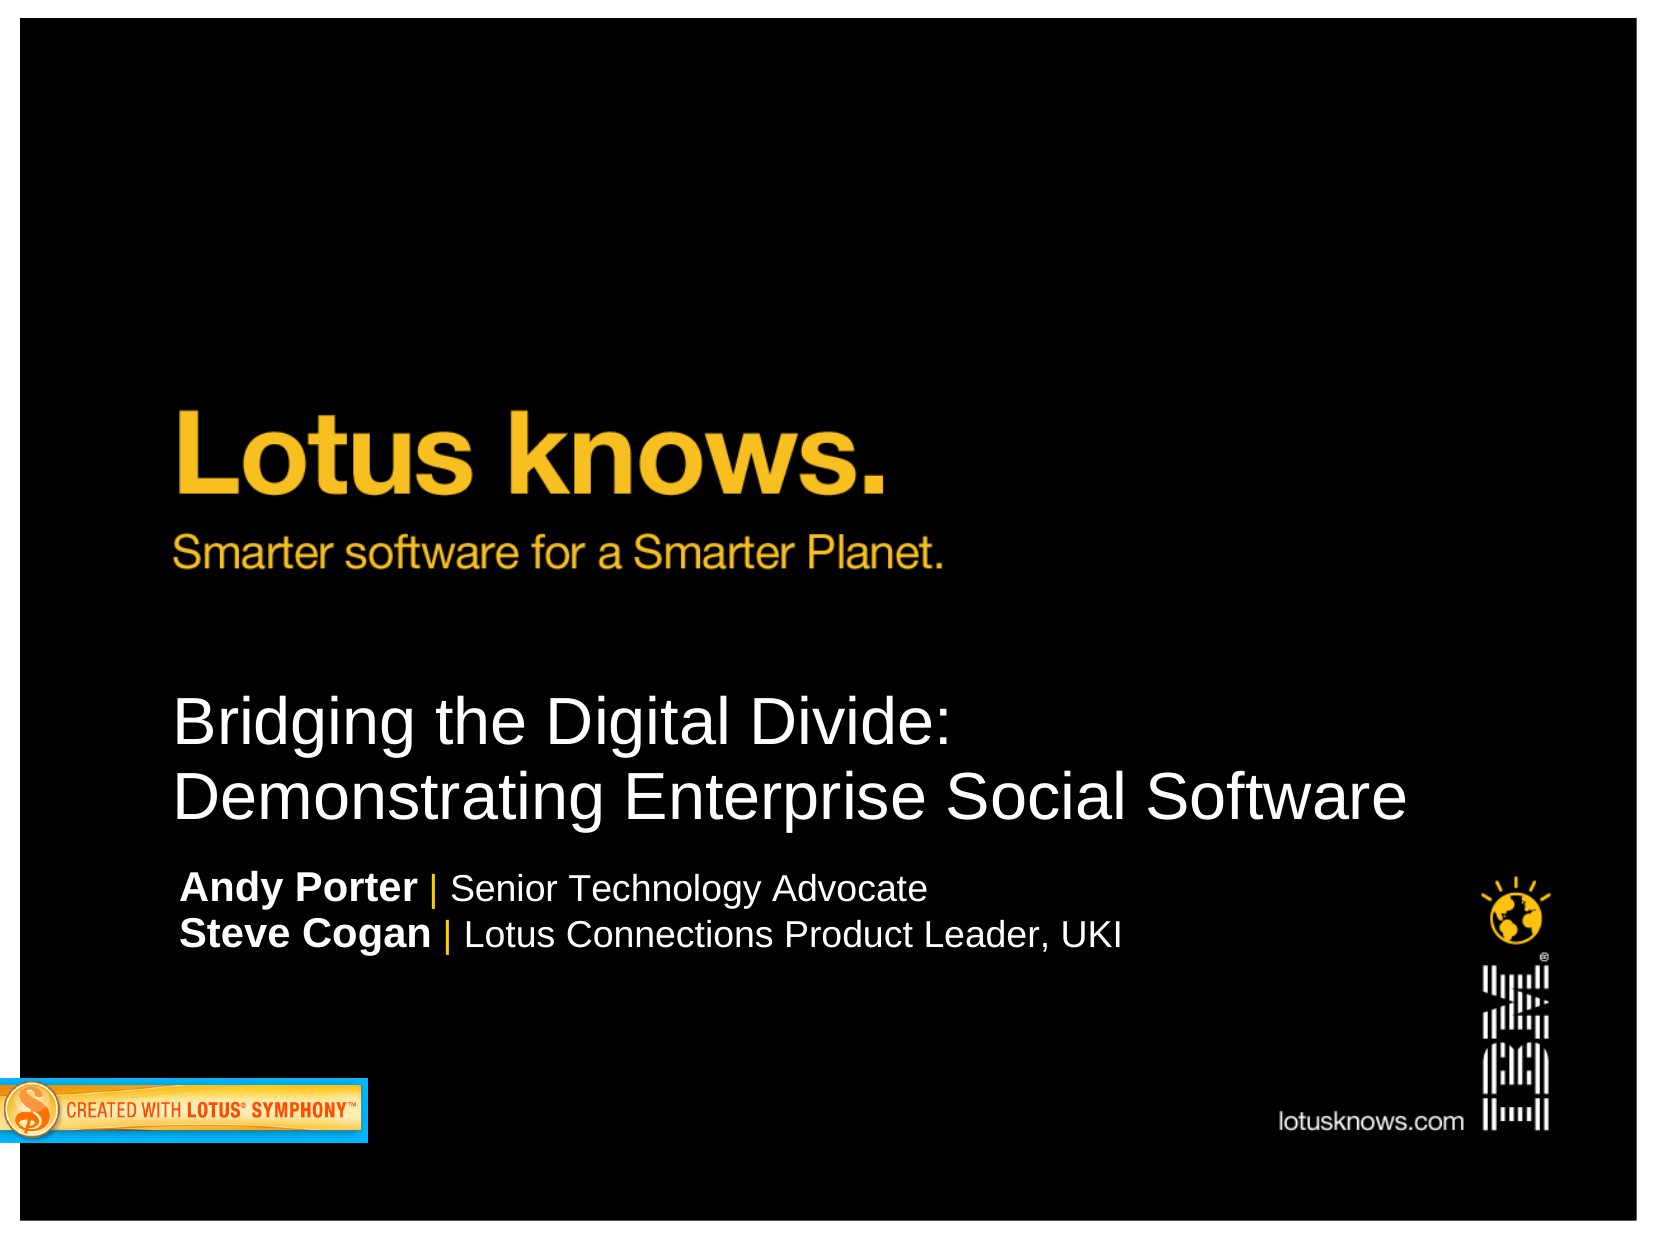

# Bridging the Digital Divide: Demonstrating Enterprise Social Software
Andy Porter | Senior Technology Advocate
Steve Cogan | Lotus Connections Product Leader, UKI